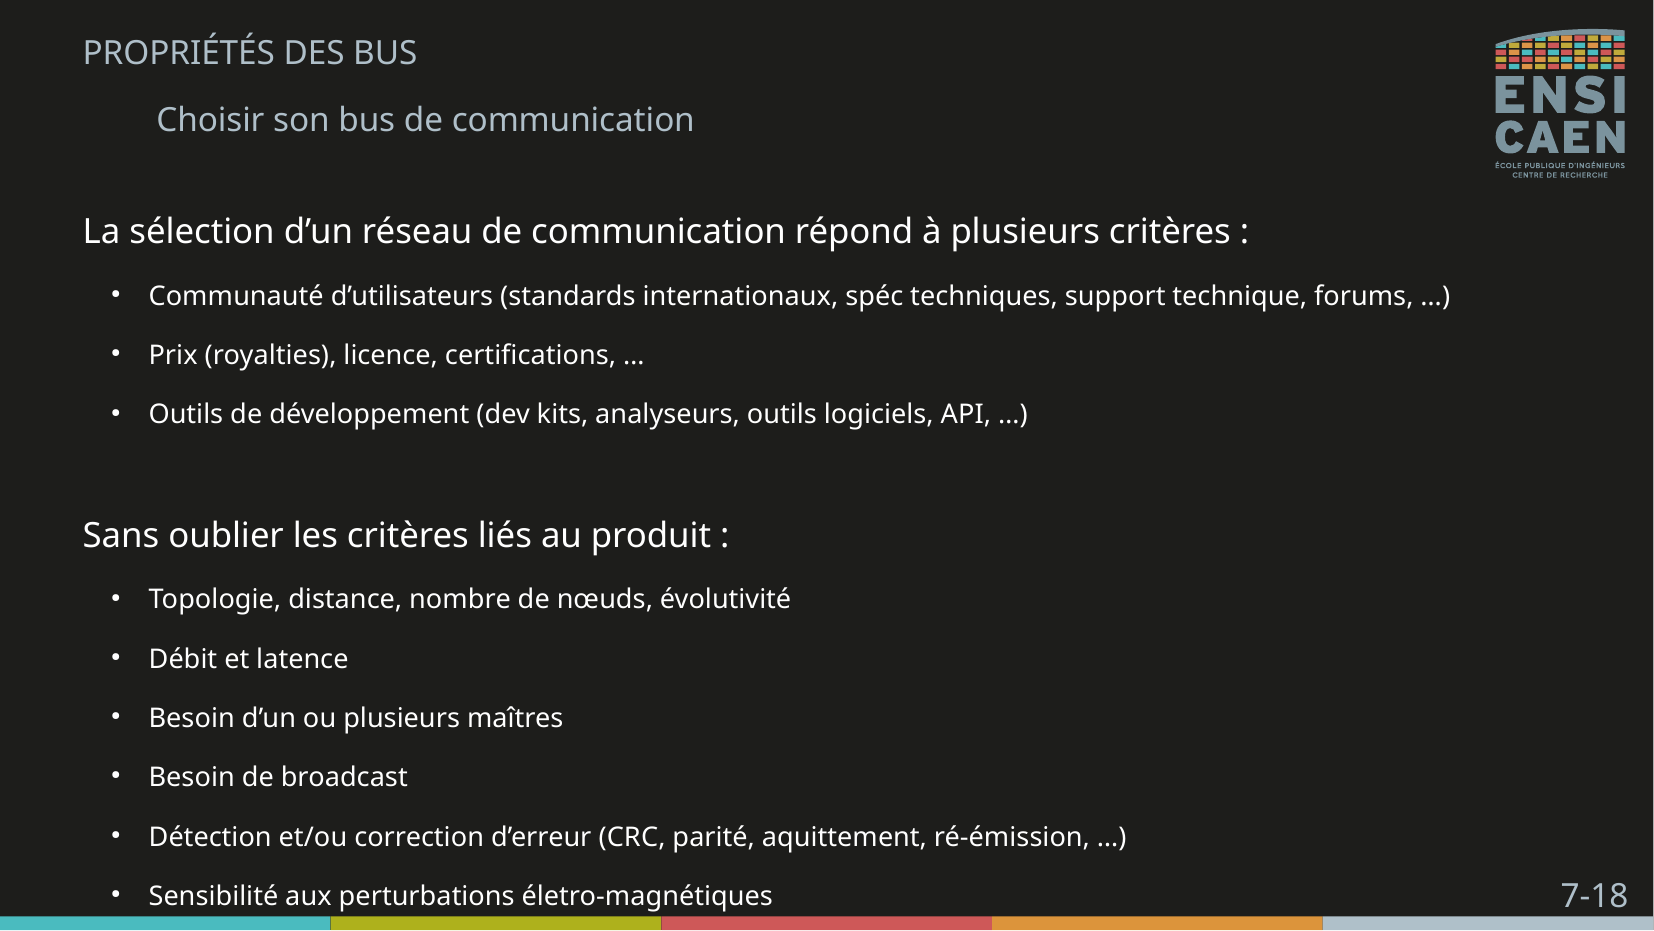

# PROPRIÉTÉS DES BUS Choisir son bus de communication
La sélection d’un réseau de communication répond à plusieurs critères :
Communauté d’utilisateurs (standards internationaux, spéc techniques, support technique, forums, …)
Prix (royalties), licence, certifications, …
Outils de développement (dev kits, analyseurs, outils logiciels, API, …)
Sans oublier les critères liés au produit :
Topologie, distance, nombre de nœuds, évolutivité
Débit et latence
Besoin d’un ou plusieurs maîtres
Besoin de broadcast
Détection et/ou correction d’erreur (CRC, parité, aquittement, ré-émission, …)
Sensibilité aux perturbations életro-magnétiques